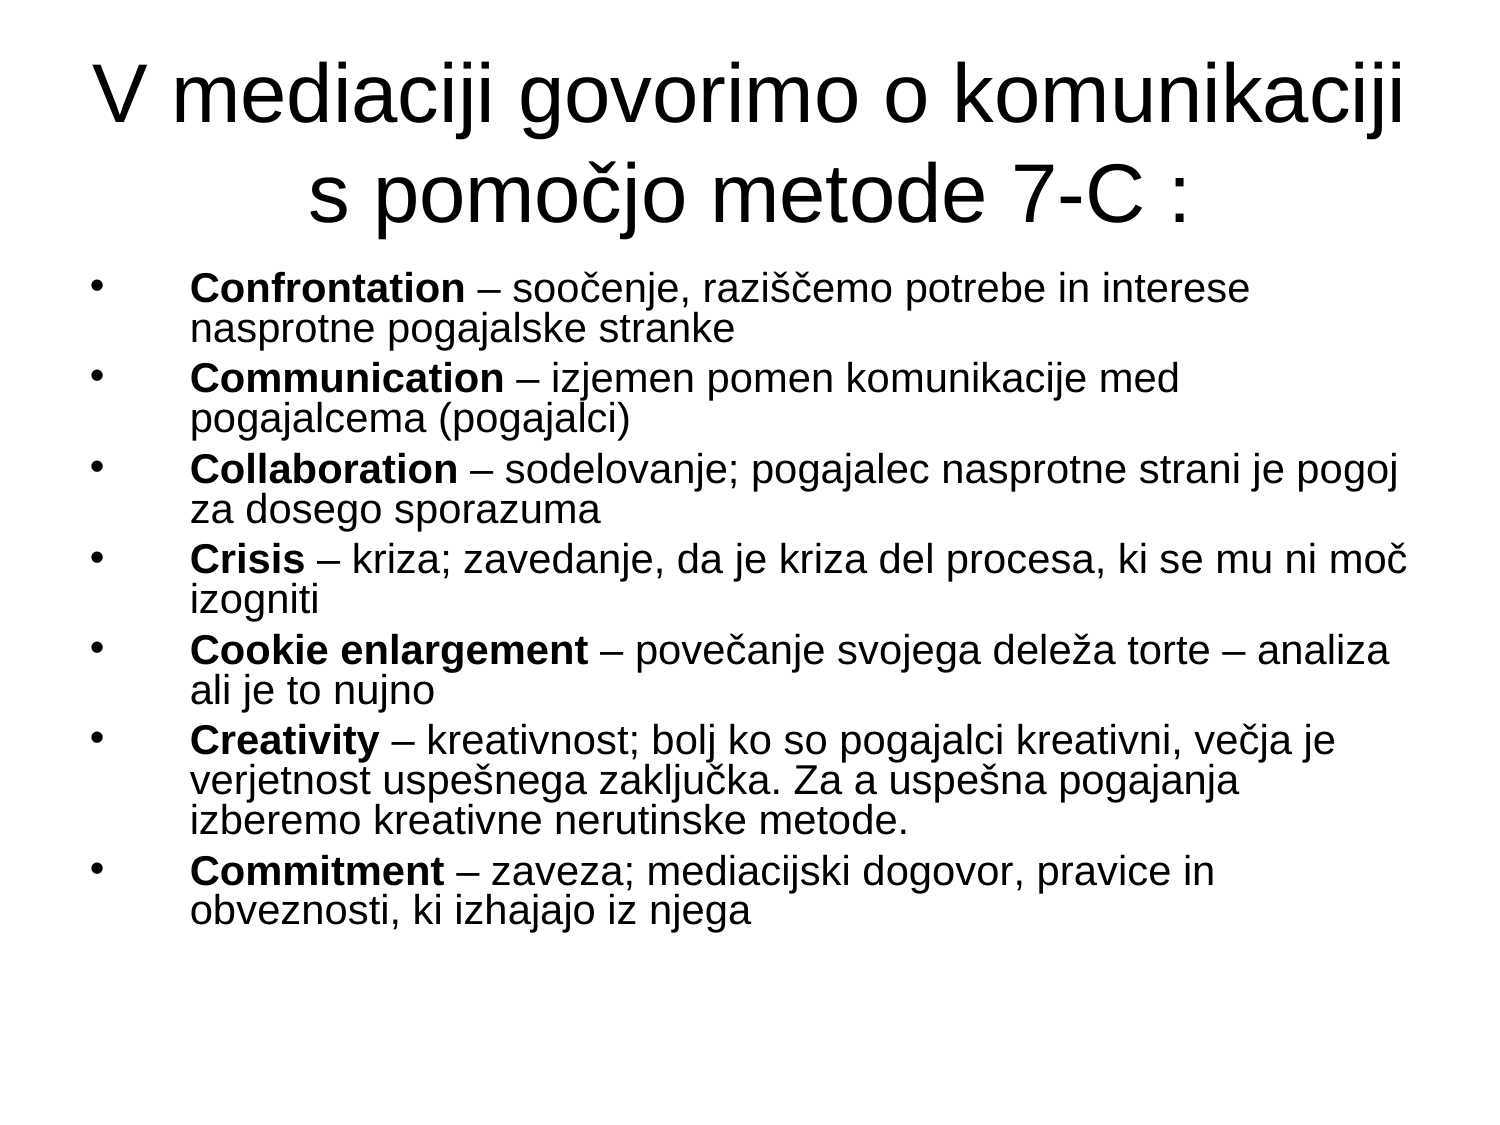

# V mediaciji govorimo o komunikaciji s pomočjo metode 7-C :
Confrontation – soočenje, raziščemo potrebe in interese nasprotne pogajalske stranke
Communication – izjemen pomen komunikacije med pogajalcema (pogajalci)
Collaboration – sodelovanje; pogajalec nasprotne strani je pogoj za dosego sporazuma
Crisis – kriza; zavedanje, da je kriza del procesa, ki se mu ni moč izogniti
Cookie enlargement – povečanje svojega deleža torte – analiza ali je to nujno
Creativity – kreativnost; bolj ko so pogajalci kreativni, večja je verjetnost uspešnega zaključka. Za a uspešna pogajanja izberemo kreativne nerutinske metode.
Commitment – zaveza; mediacijski dogovor, pravice in obveznosti, ki izhajajo iz njega